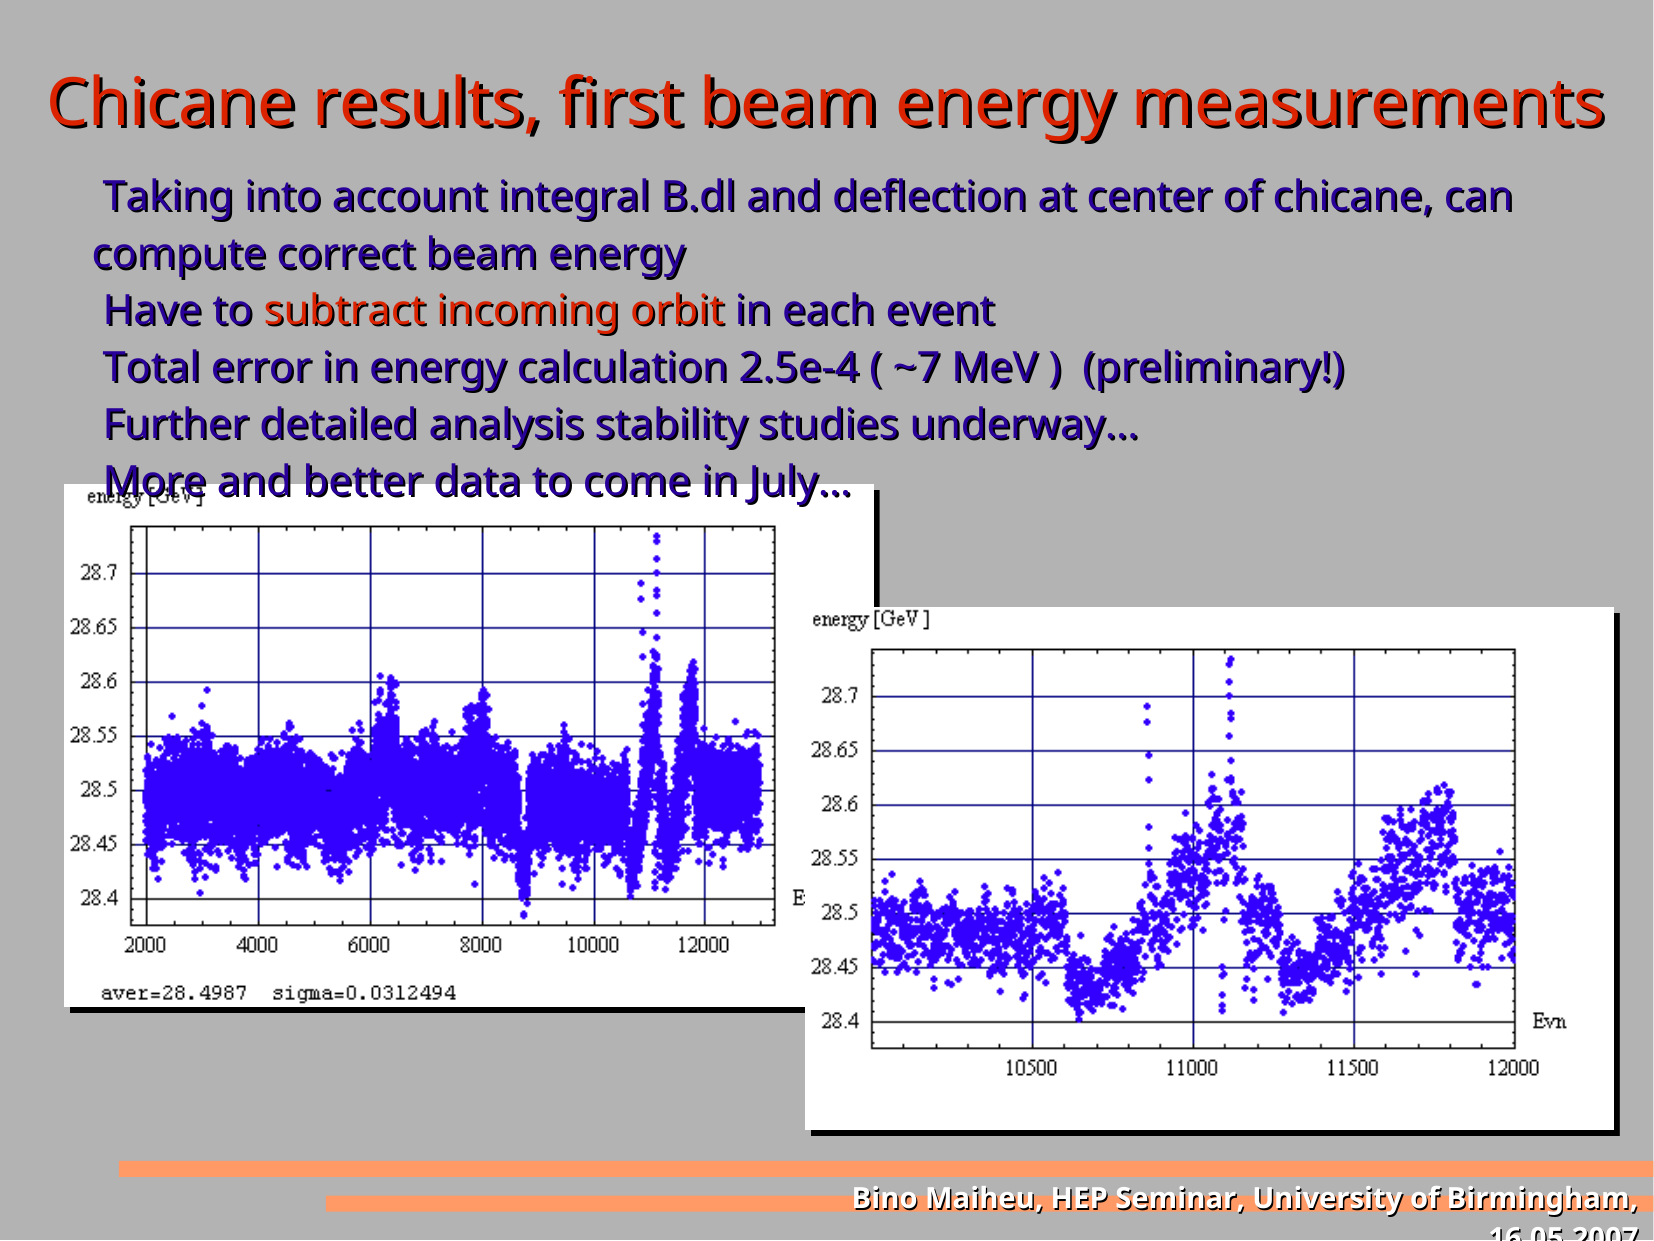

Chicane results, first beam energy measurements
 Taking into account integral B.dl and deflection at center of chicane, can
compute correct beam energy
 Have to subtract incoming orbit in each event
 Total error in energy calculation 2.5e-4 ( ~7 MeV ) (preliminary!)
 Further detailed analysis stability studies underway...
 More and better data to come in July...
Bino Maiheu, HEP Seminar, University of Birmingham, 16.05.2007